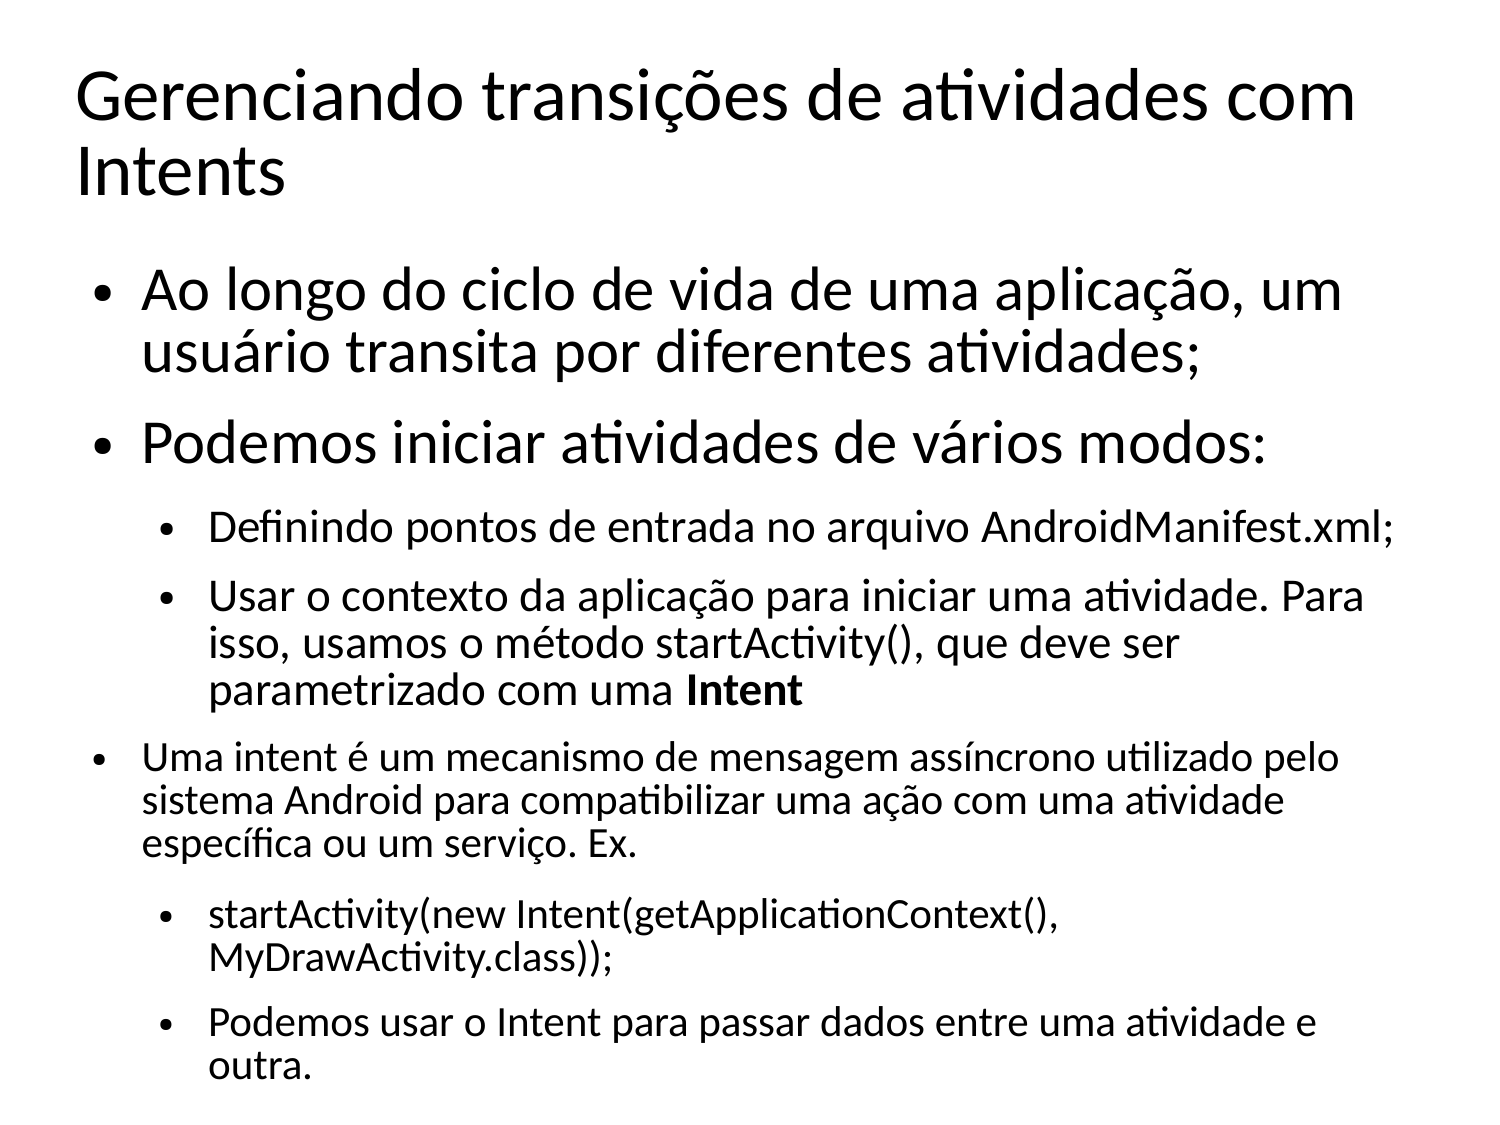

# Gerenciando transições de atividades com Intents
Ao longo do ciclo de vida de uma aplicação, um usuário transita por diferentes atividades;
Podemos iniciar atividades de vários modos:
Definindo pontos de entrada no arquivo AndroidManifest.xml;
Usar o contexto da aplicação para iniciar uma atividade. Para isso, usamos o método startActivity(), que deve ser parametrizado com uma Intent
Uma intent é um mecanismo de mensagem assíncrono utilizado pelo sistema Android para compatibilizar uma ação com uma atividade específica ou um serviço. Ex.
startActivity(new Intent(getApplicationContext(), MyDrawActivity.class));
Podemos usar o Intent para passar dados entre uma atividade e outra.